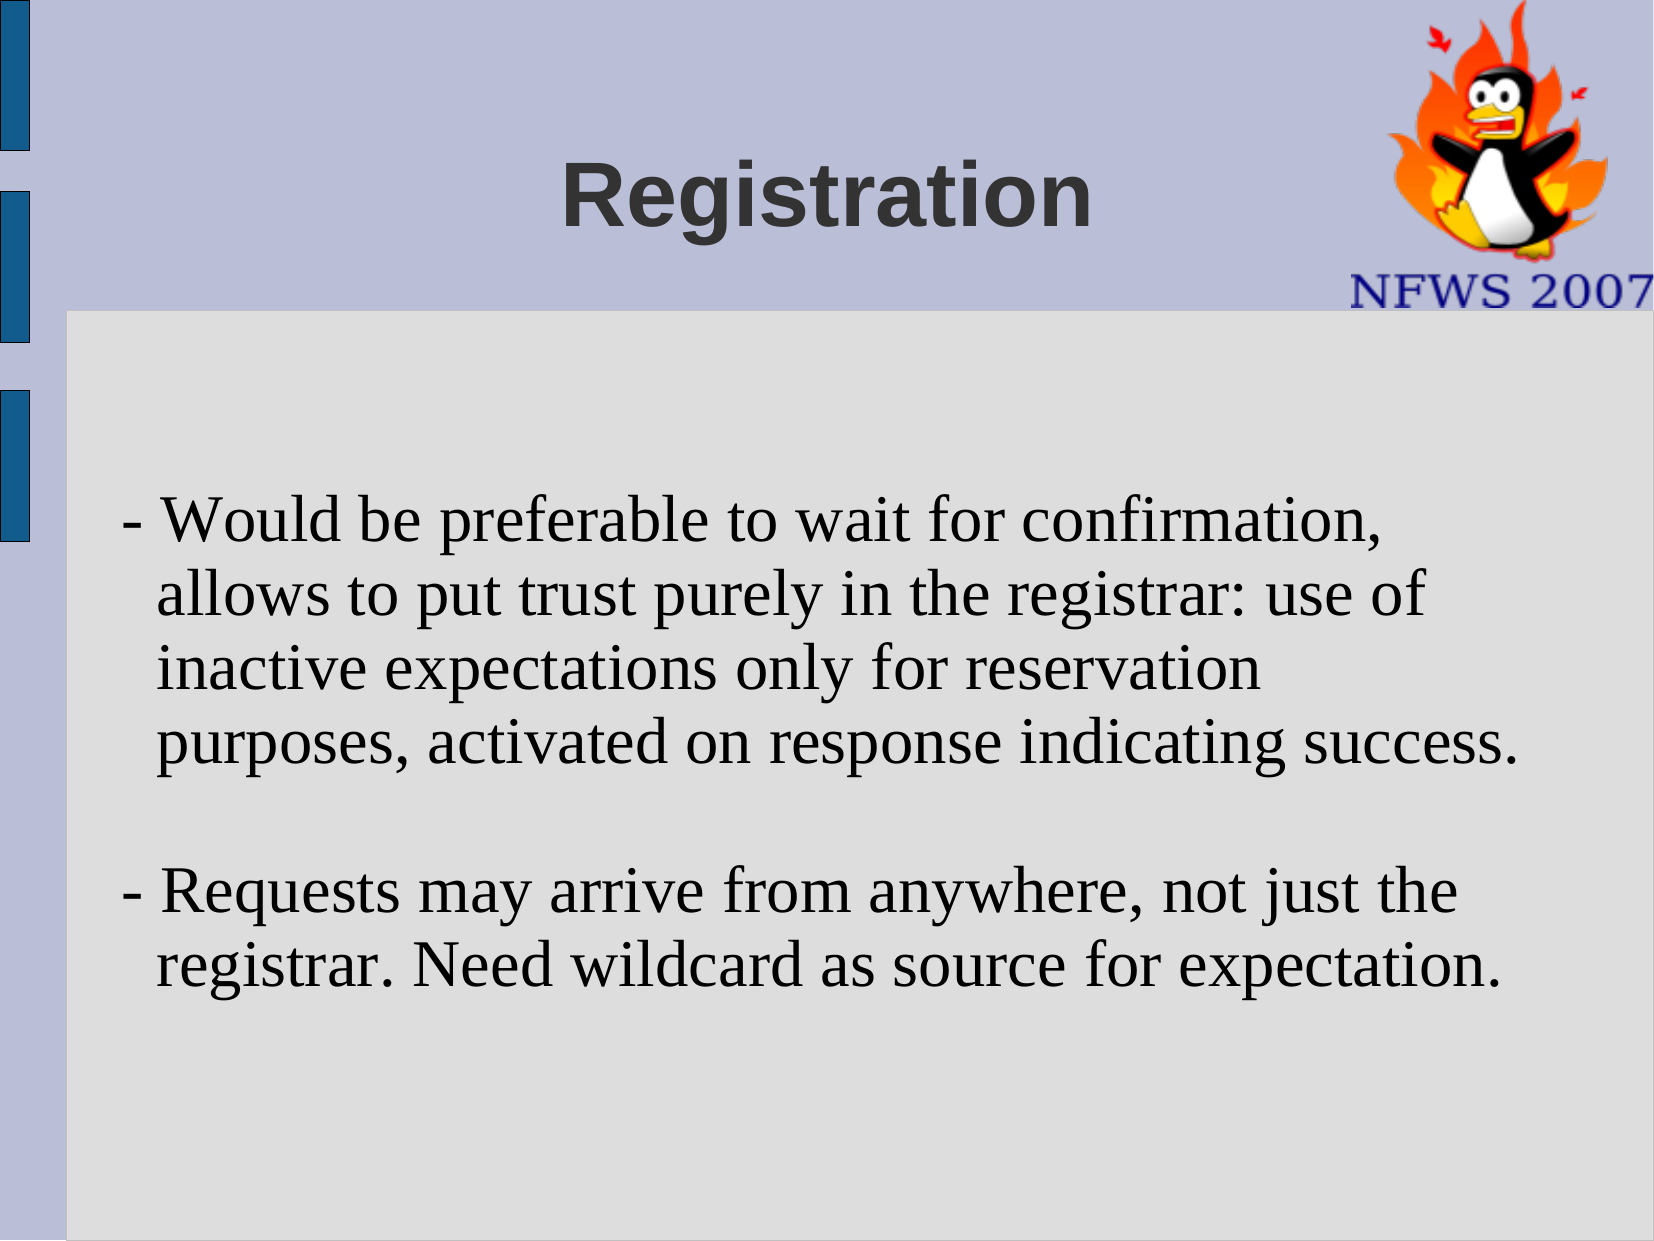

# Registration
- Would be preferable to wait for confirmation, allows to put trust purely in the registrar: use of inactive expectations only for reservation purposes, activated on response indicating success.
- Requests may arrive from anywhere, not just the registrar. Need wildcard as source for expectation.